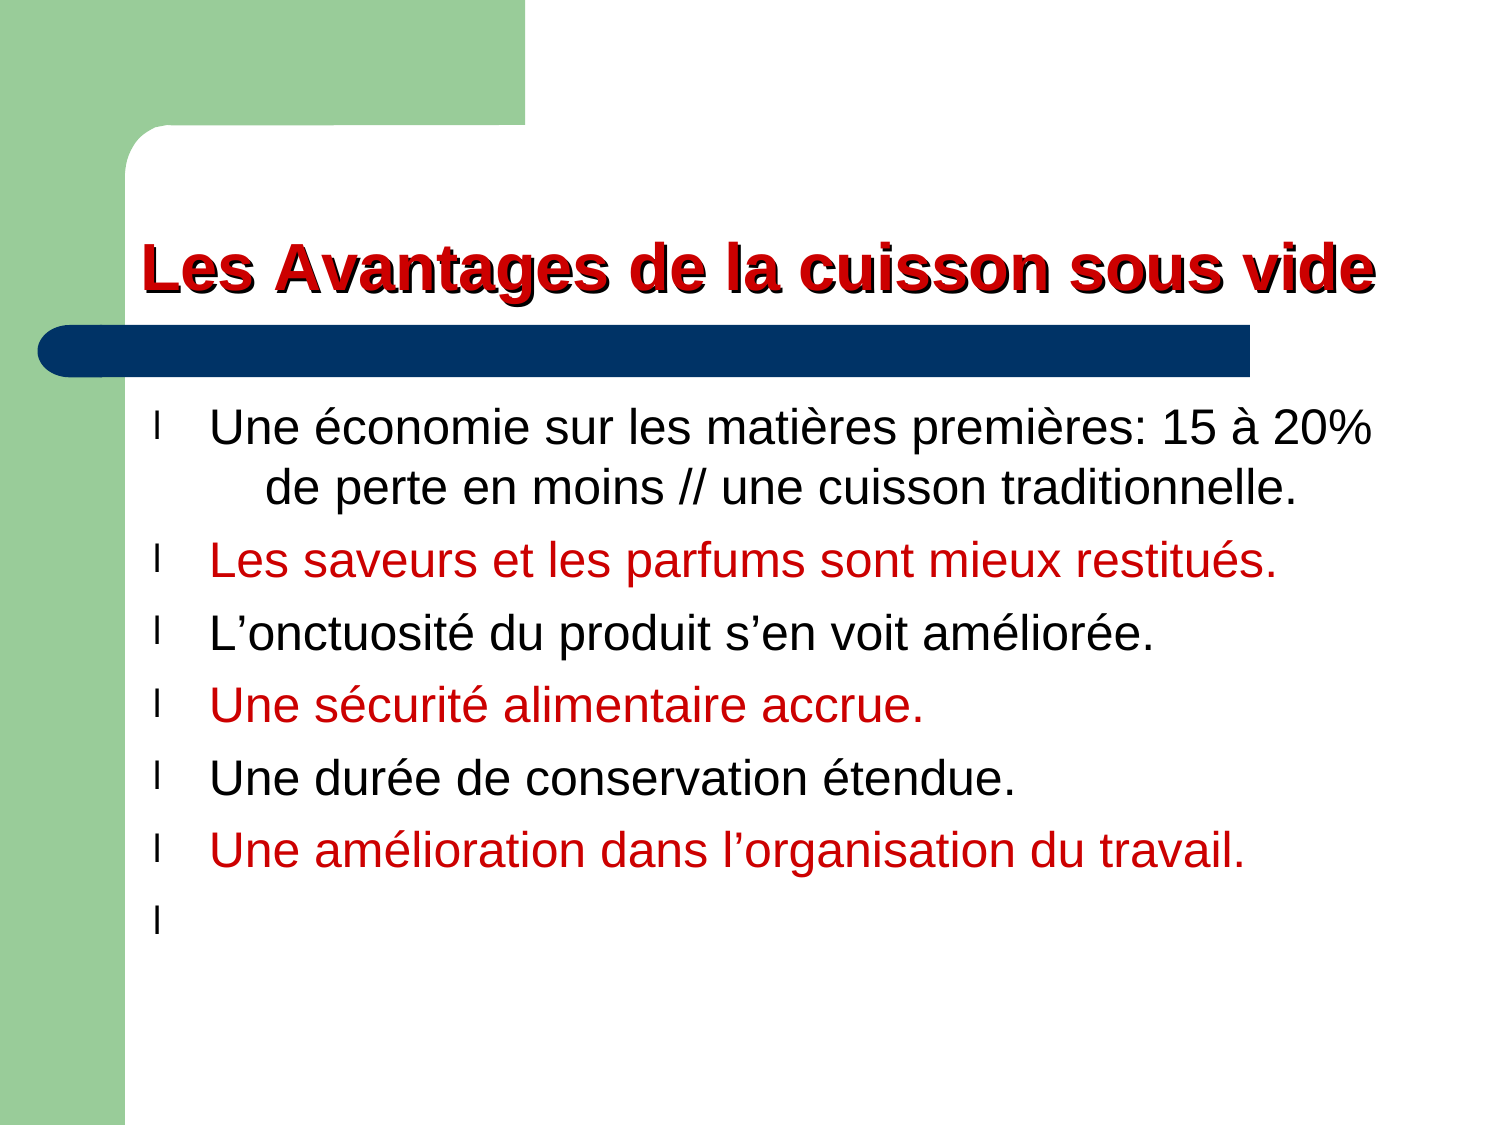

# Les Avantages de la cuisson sous vide
Une économie sur les matières premières: 15 à 20% de perte en moins // une cuisson traditionnelle.
Les saveurs et les parfums sont mieux restitués.
L’onctuosité du produit s’en voit améliorée.
Une sécurité alimentaire accrue.
Une durée de conservation étendue.
Une amélioration dans l’organisation du travail.